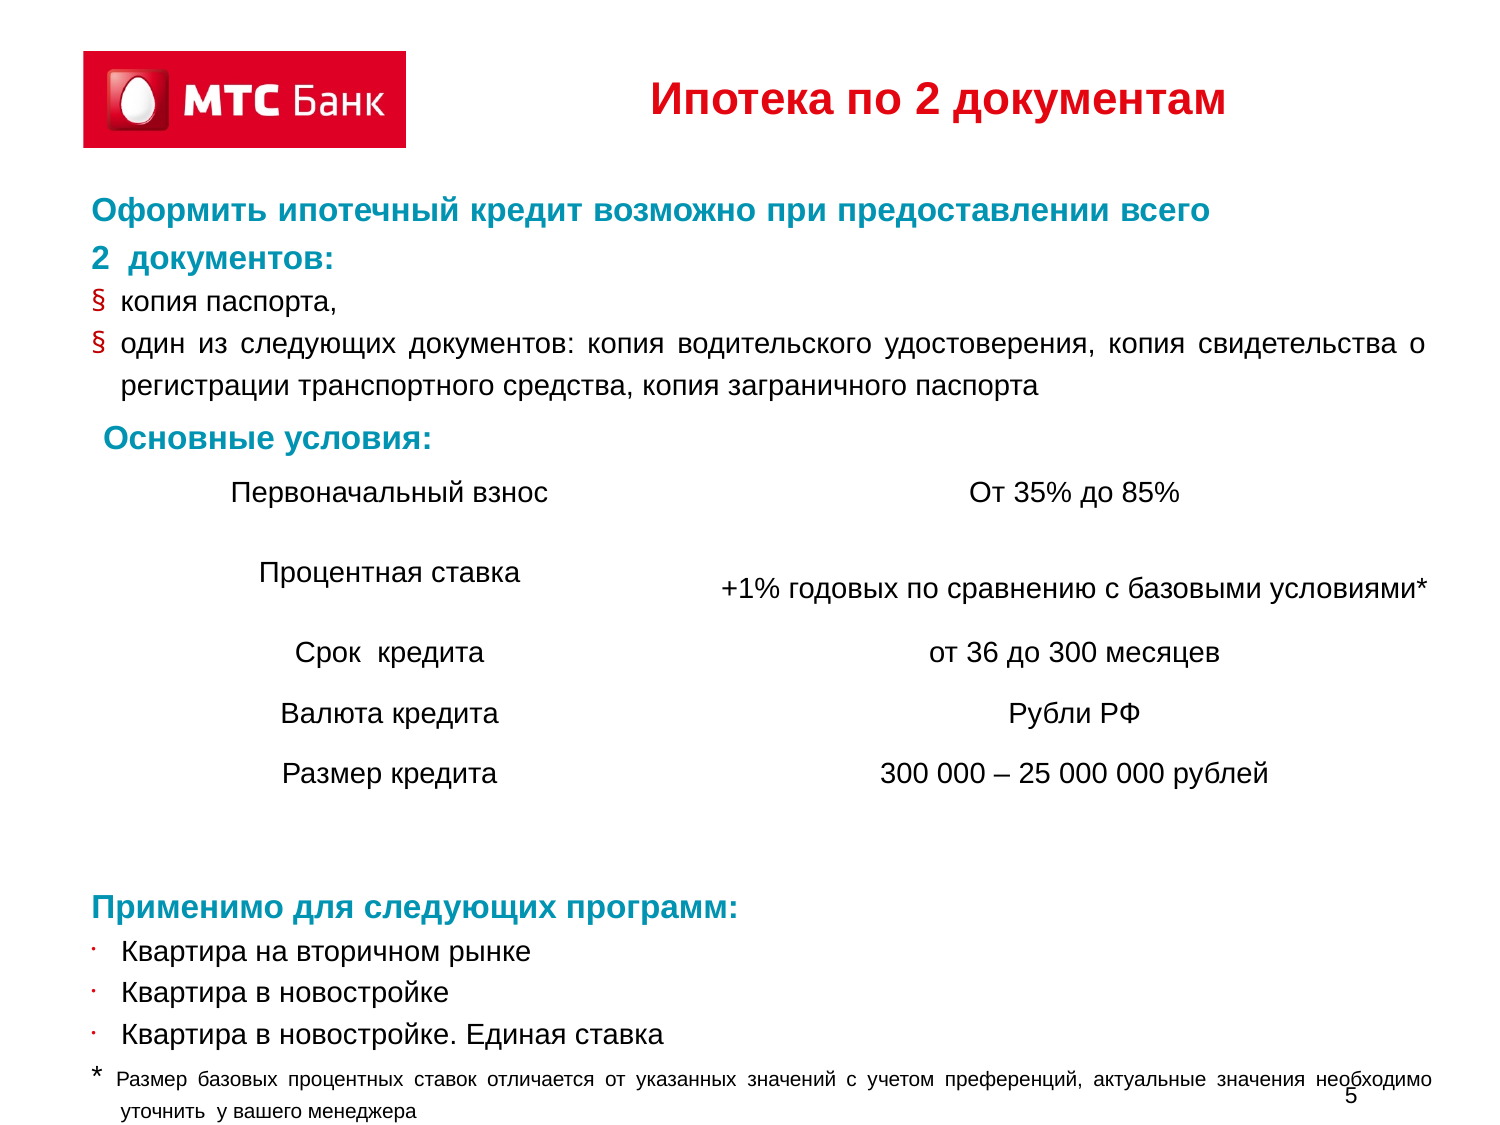

Ипотека по 2 документам
Оформить ипотечный кредит возможно при предоставлении всего 2 документов:
копия паспорта,
один из следующих документов: копия водительского удостоверения, копия свидетельства о регистрации транспортного средства, копия заграничного паспорта
Основные условия:
| Первоначальный взнос | От 35% до 85% |
| --- | --- |
| Процентная ставка | +1% годовых по сравнению с базовыми условиями\* |
| Срок кредита | от 36 до 300 месяцев |
| Валюта кредита | Рубли РФ |
| Размер кредита | 300 000 – 25 000 000 рублей |
Применимо для следующих программ:
Квартира на вторичном рынке
Квартира в новостройке
Квартира в новостройке. Единая ставка
* Размер базовых процентных ставок отличается от указанных значений с учетом преференций, актуальные значения необходимо уточнить у вашего менеджера